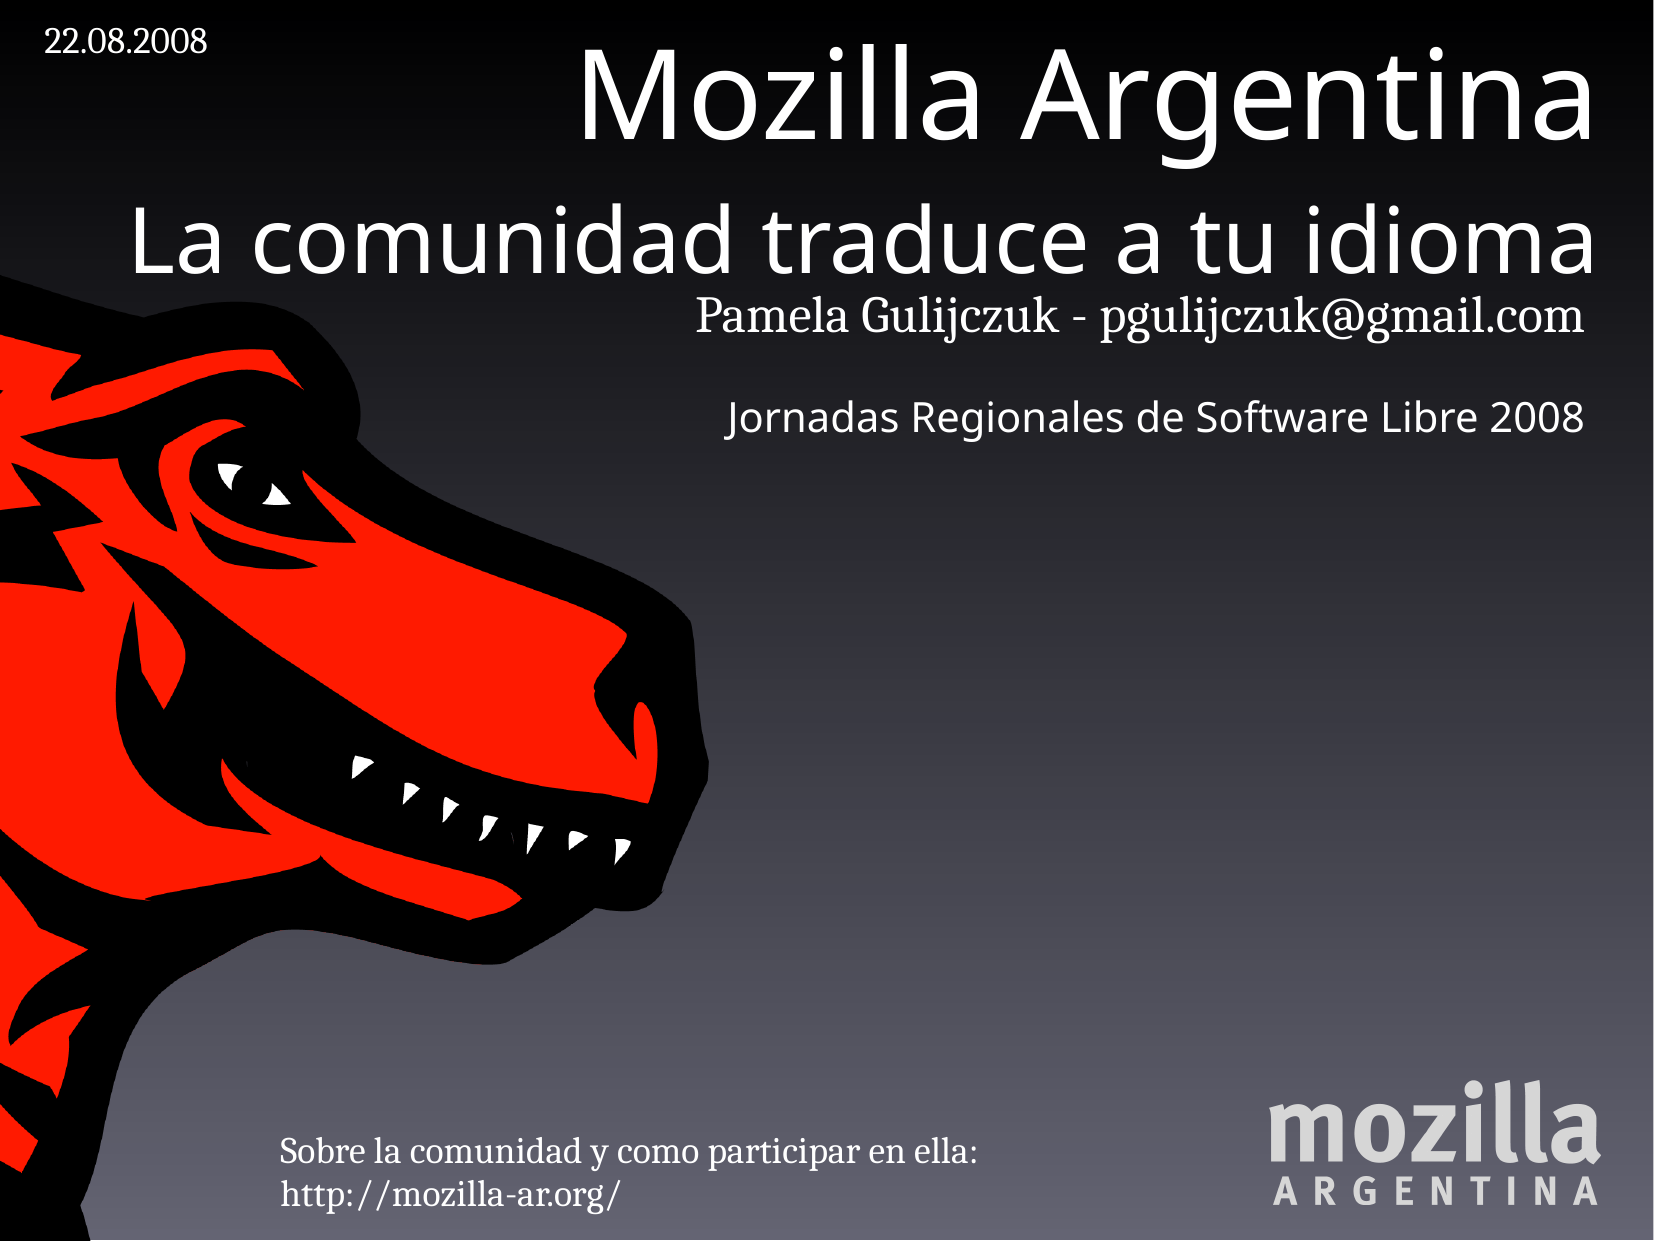

# Mozilla Argentina La comunidad traduce a tu idioma
22.08.2008
Pamela Gulijczuk - pgulijczuk@gmail.com
Jornadas Regionales de Software Libre 2008
Sobre la comunidad y como participar en ella:
http://mozilla-ar.org/